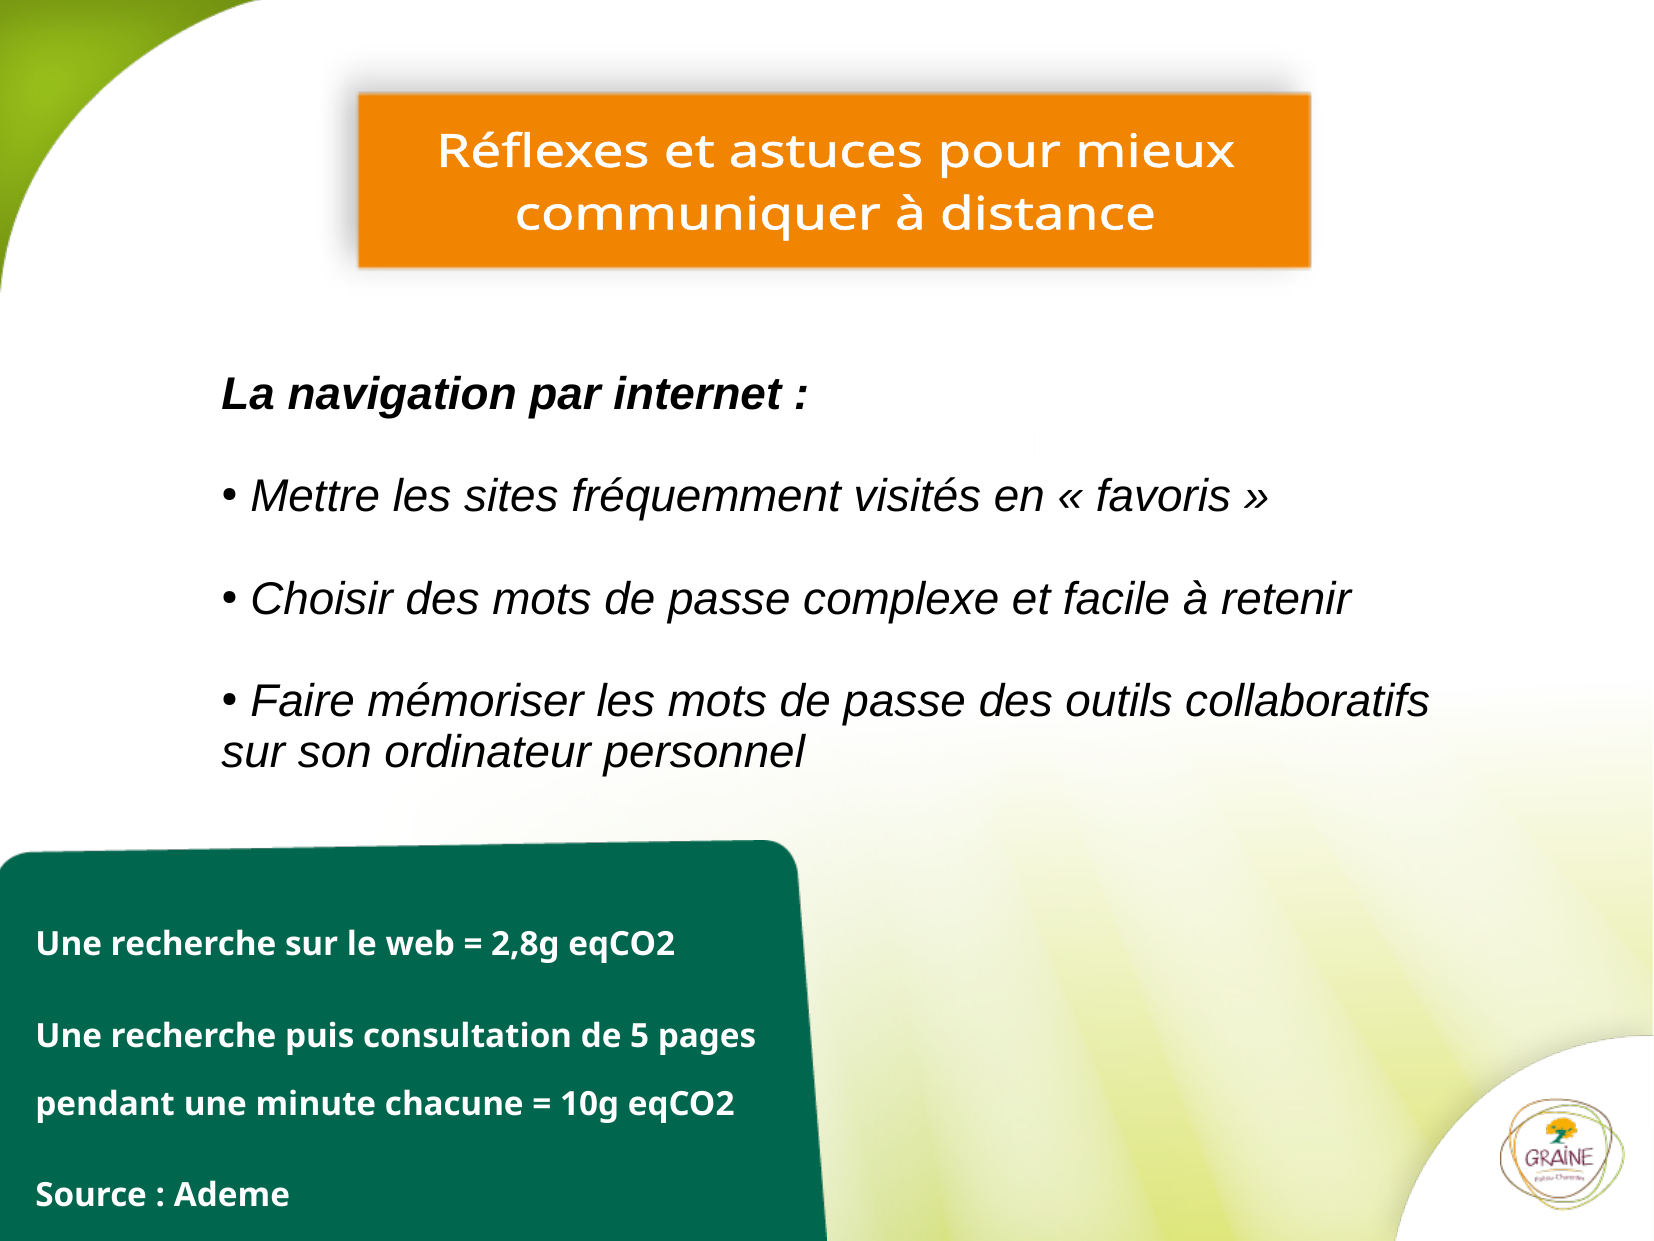

Réflexes et astuces pour mieux communiquer à distance
La navigation par internet :
 Mettre les sites fréquemment visités en « favoris »
 Choisir des mots de passe complexe et facile à retenir
 Faire mémoriser les mots de passe des outils collaboratifs sur son ordinateur personnel
# Une recherche sur le web = 2,8g eqCO2
Une recherche puis consultation de 5 pages pendant une minute chacune = 10g eqCO2
Source : Ademe